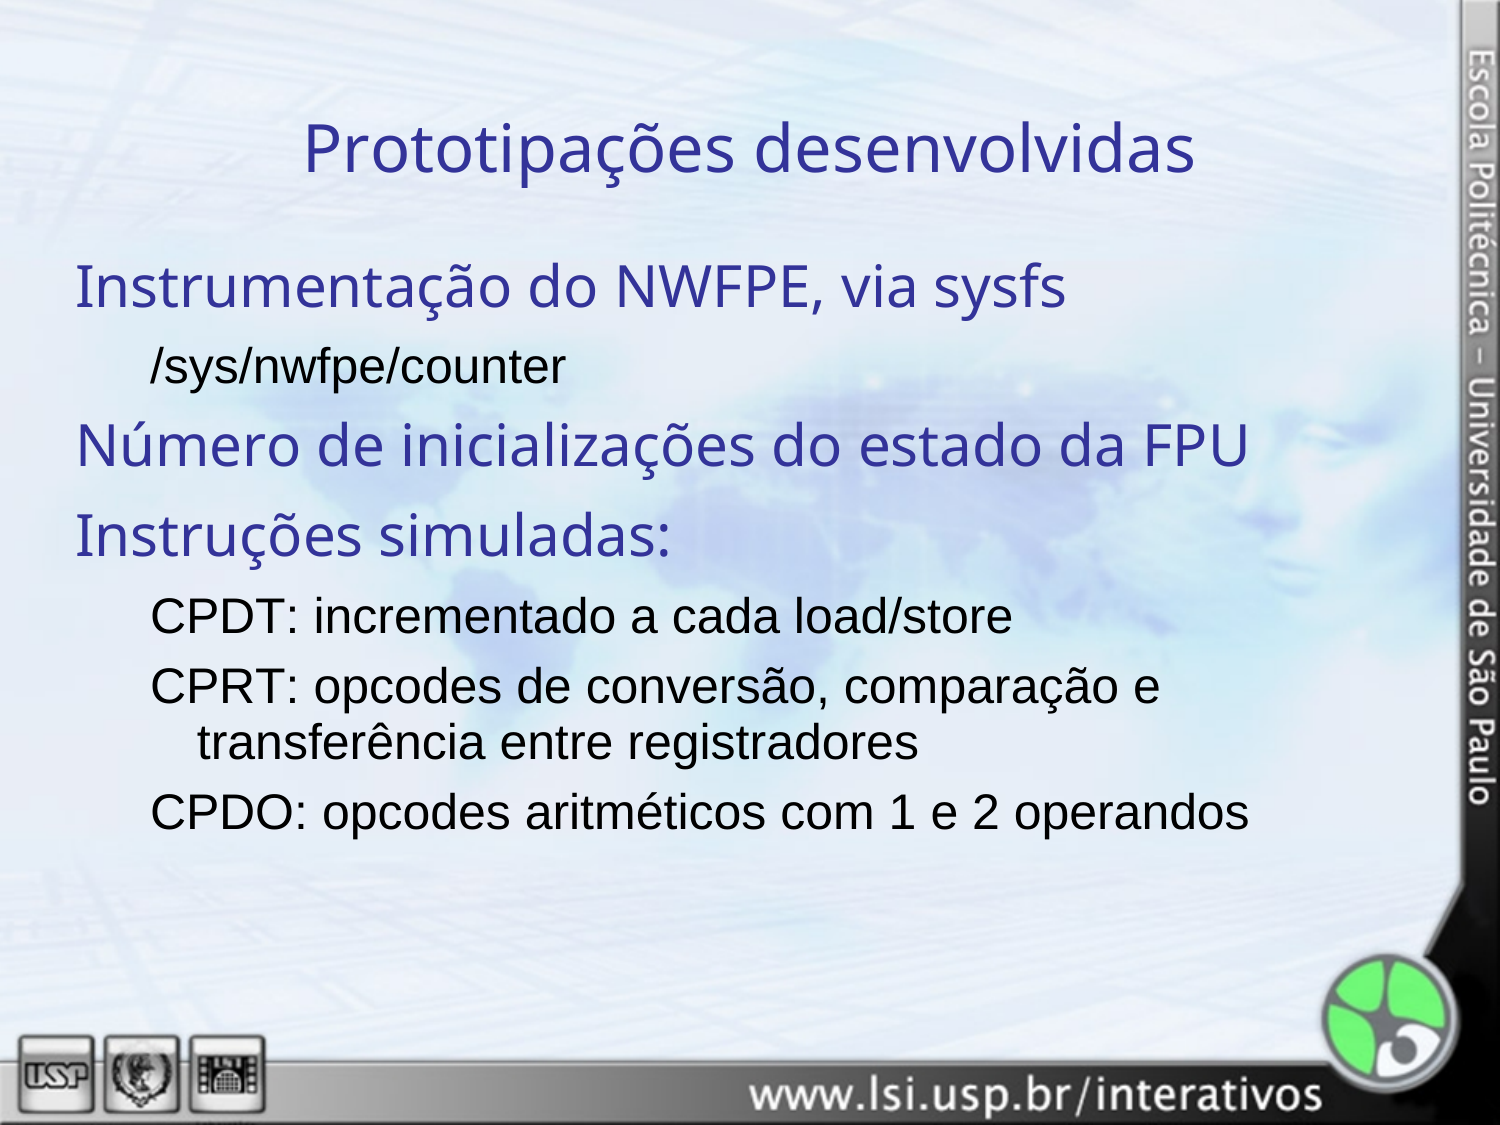

# Prototipações desenvolvidas
Instrumentação do NWFPE, via sysfs
/sys/nwfpe/counter
Número de inicializações do estado da FPU
Instruções simuladas:
CPDT: incrementado a cada load/store
CPRT: opcodes de conversão, comparação e transferência entre registradores
CPDO: opcodes aritméticos com 1 e 2 operandos